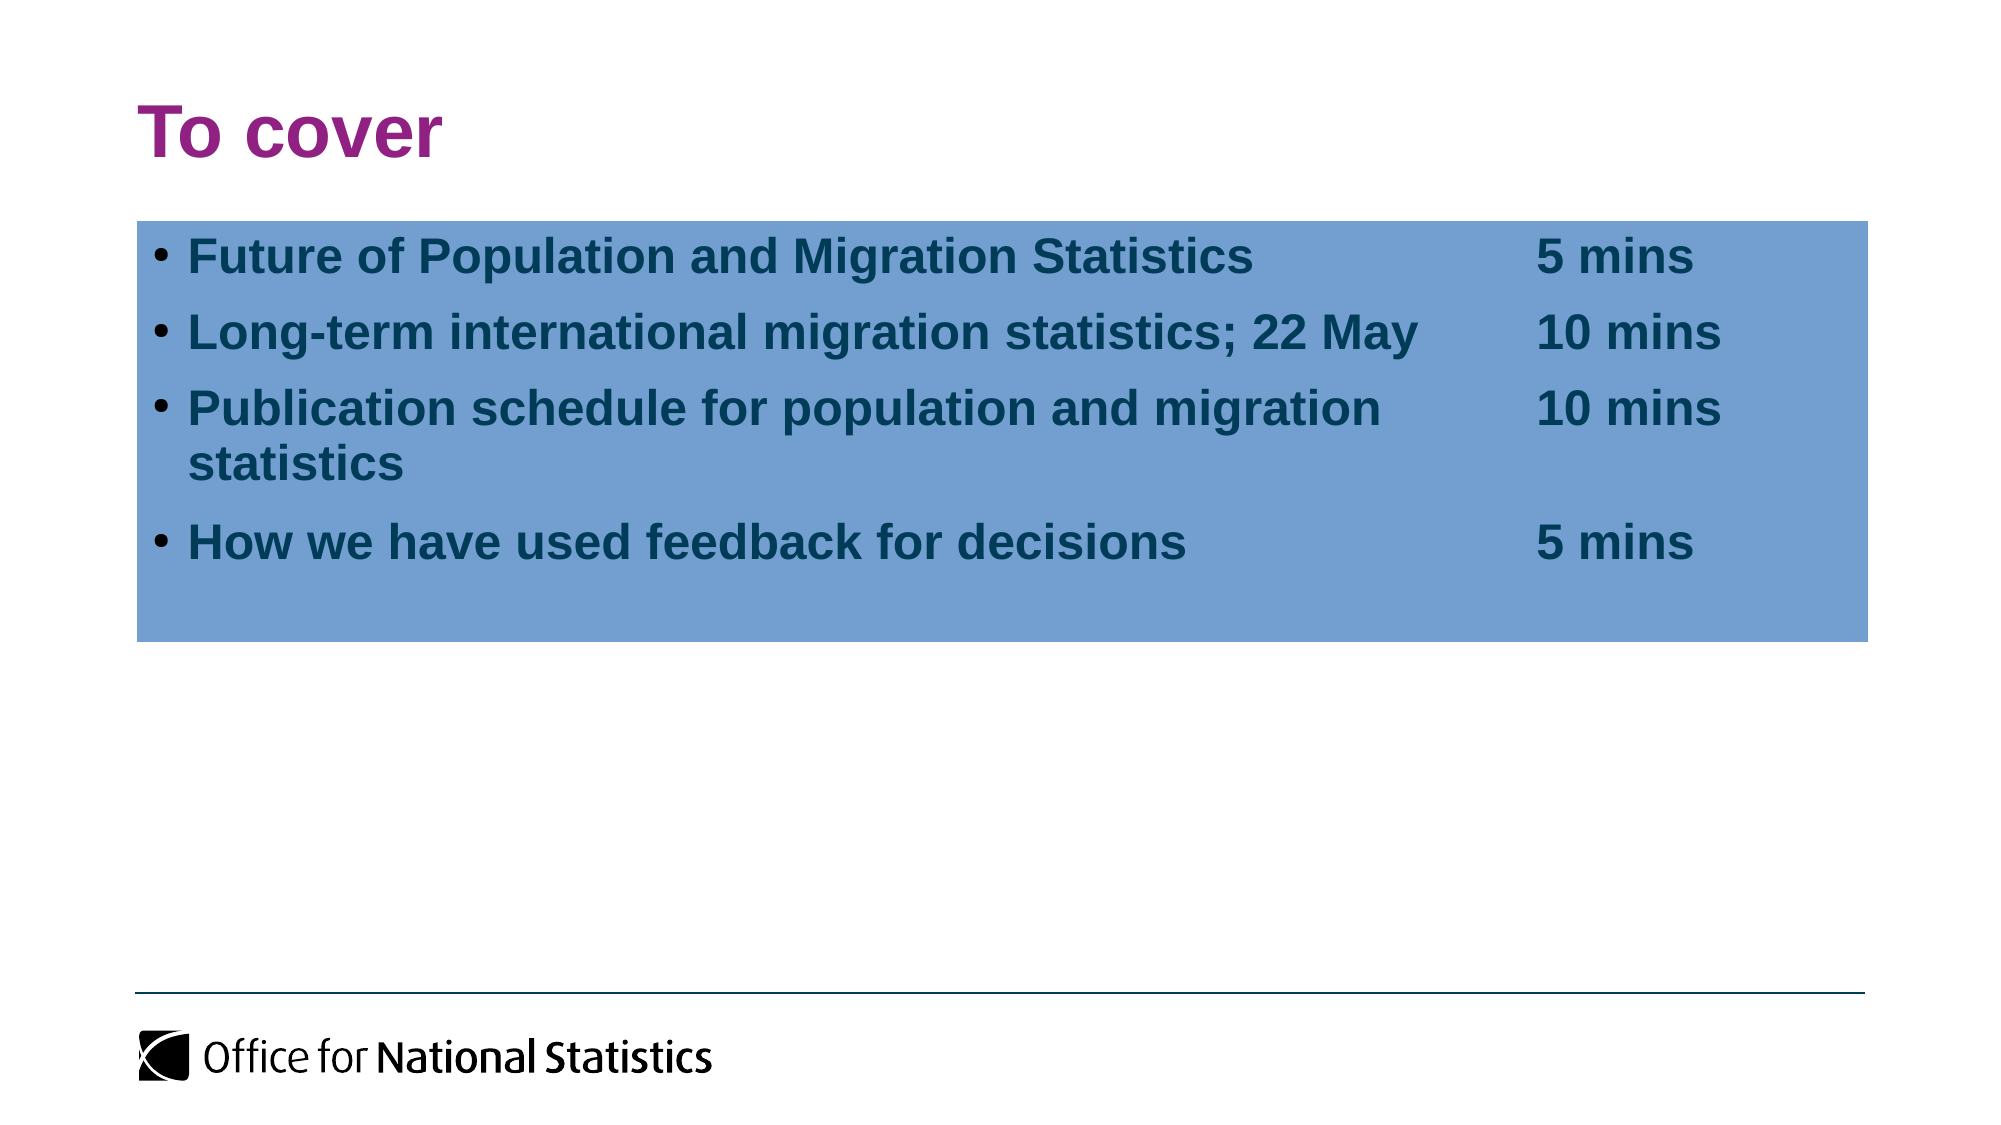

# To cover
| Future of Population and Migration Statistics | 5 mins |
| --- | --- |
| Long-term international migration statistics; 22 May | 10 mins |
| Publication schedule for population and migration statistics | 10 mins |
| How we have used feedback for decisions | 5 mins |